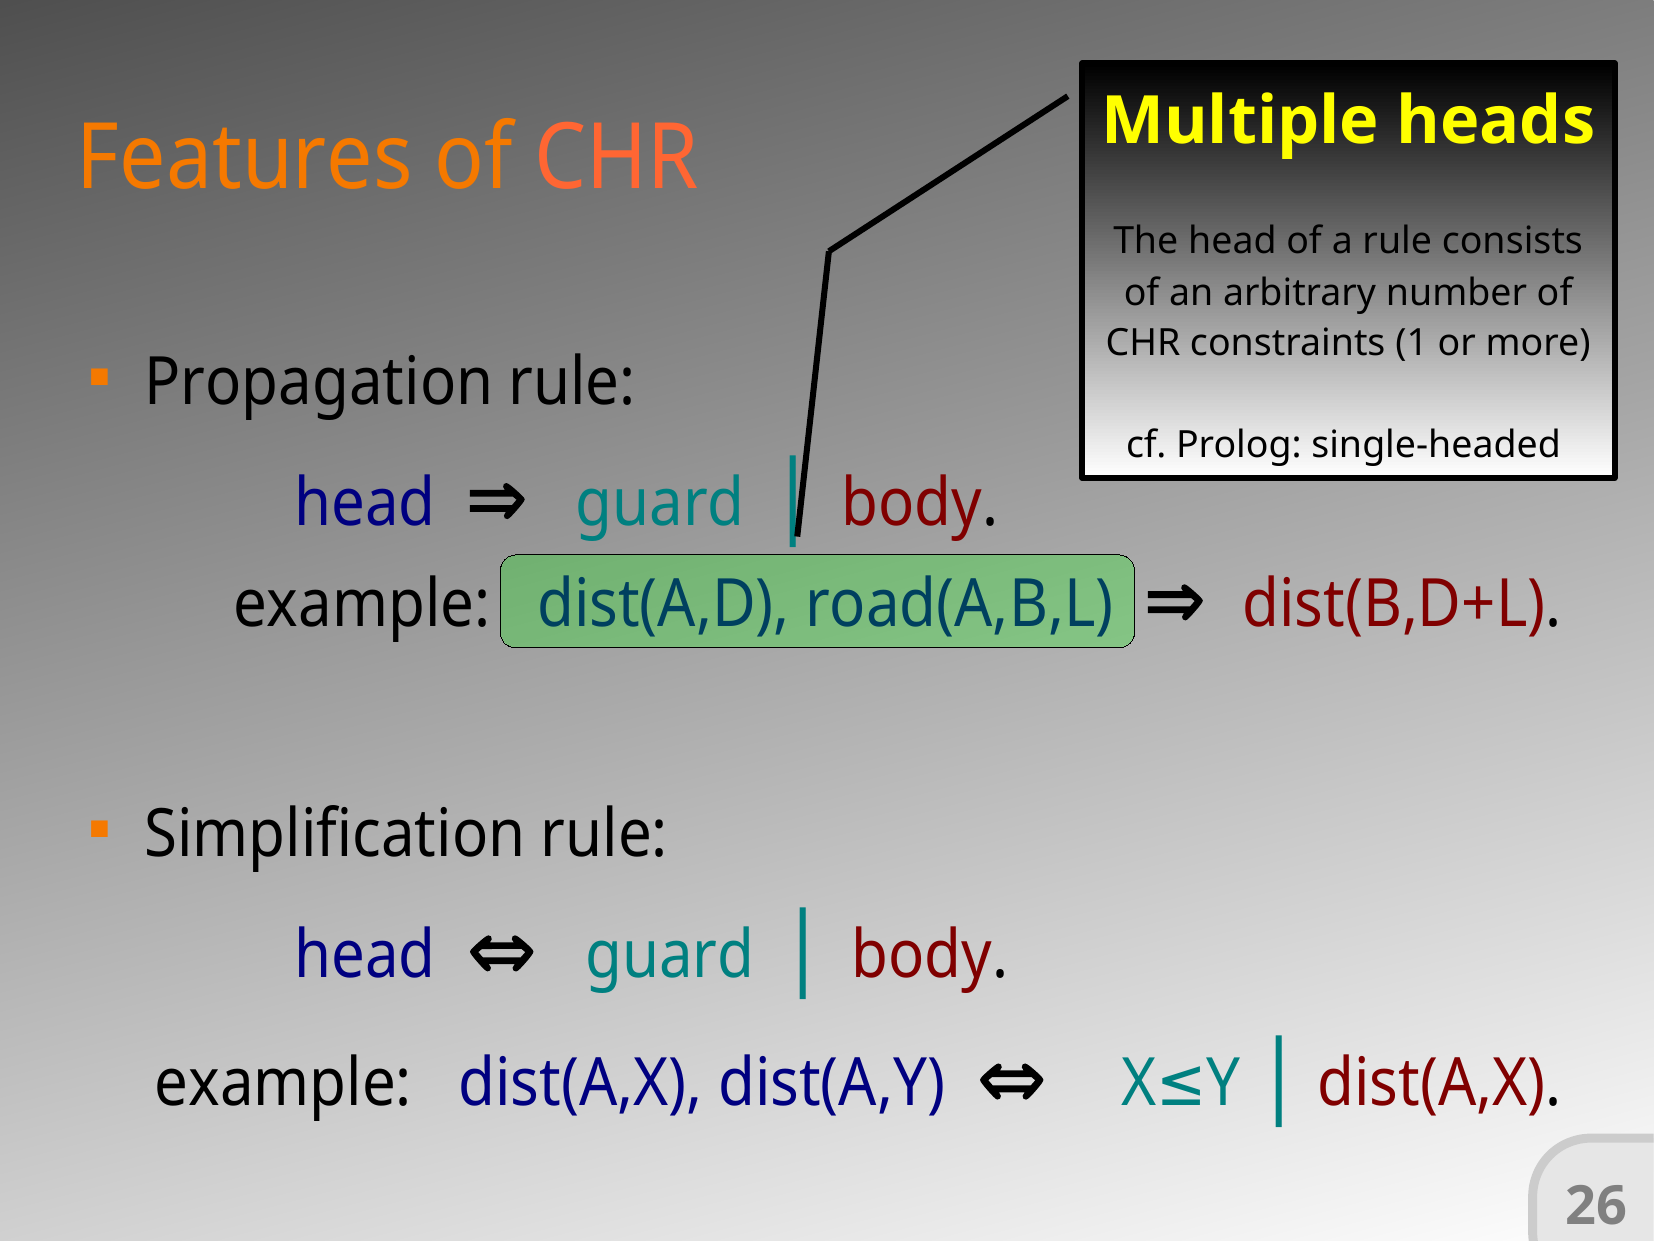

Multiple heads
The head of a rule consists of an arbitrary number of CHR constraints (1 or more)
cf. Prolog: single-headed
# Features of CHR
Propagation rule:
		head  guard | body.
example: dist(A,D), road(A,B,L)  dist(B,D+L).
Simplification rule:
		head  guard | body.
example: dist(A,X), dist(A,Y)  X≤Y | dist(A,X).
26